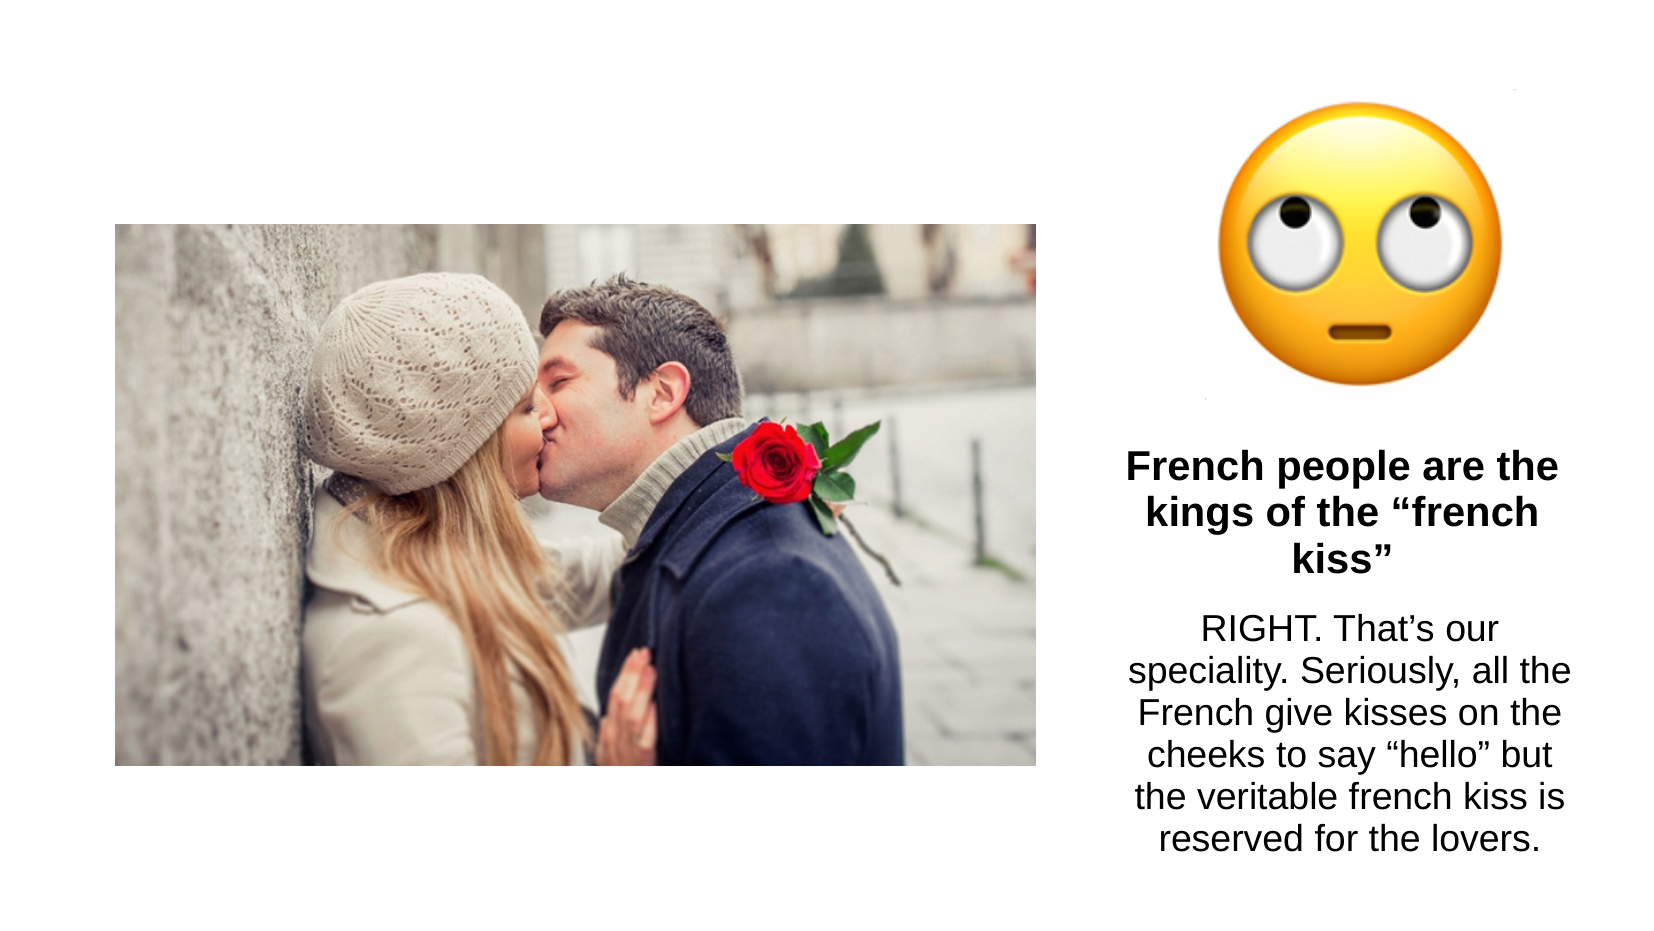

French people are the kings of the “french kiss”
RIGHT. That’s our speciality. Seriously, all the French give kisses on the cheeks to say “hello” but the veritable french kiss is reserved for the lovers.